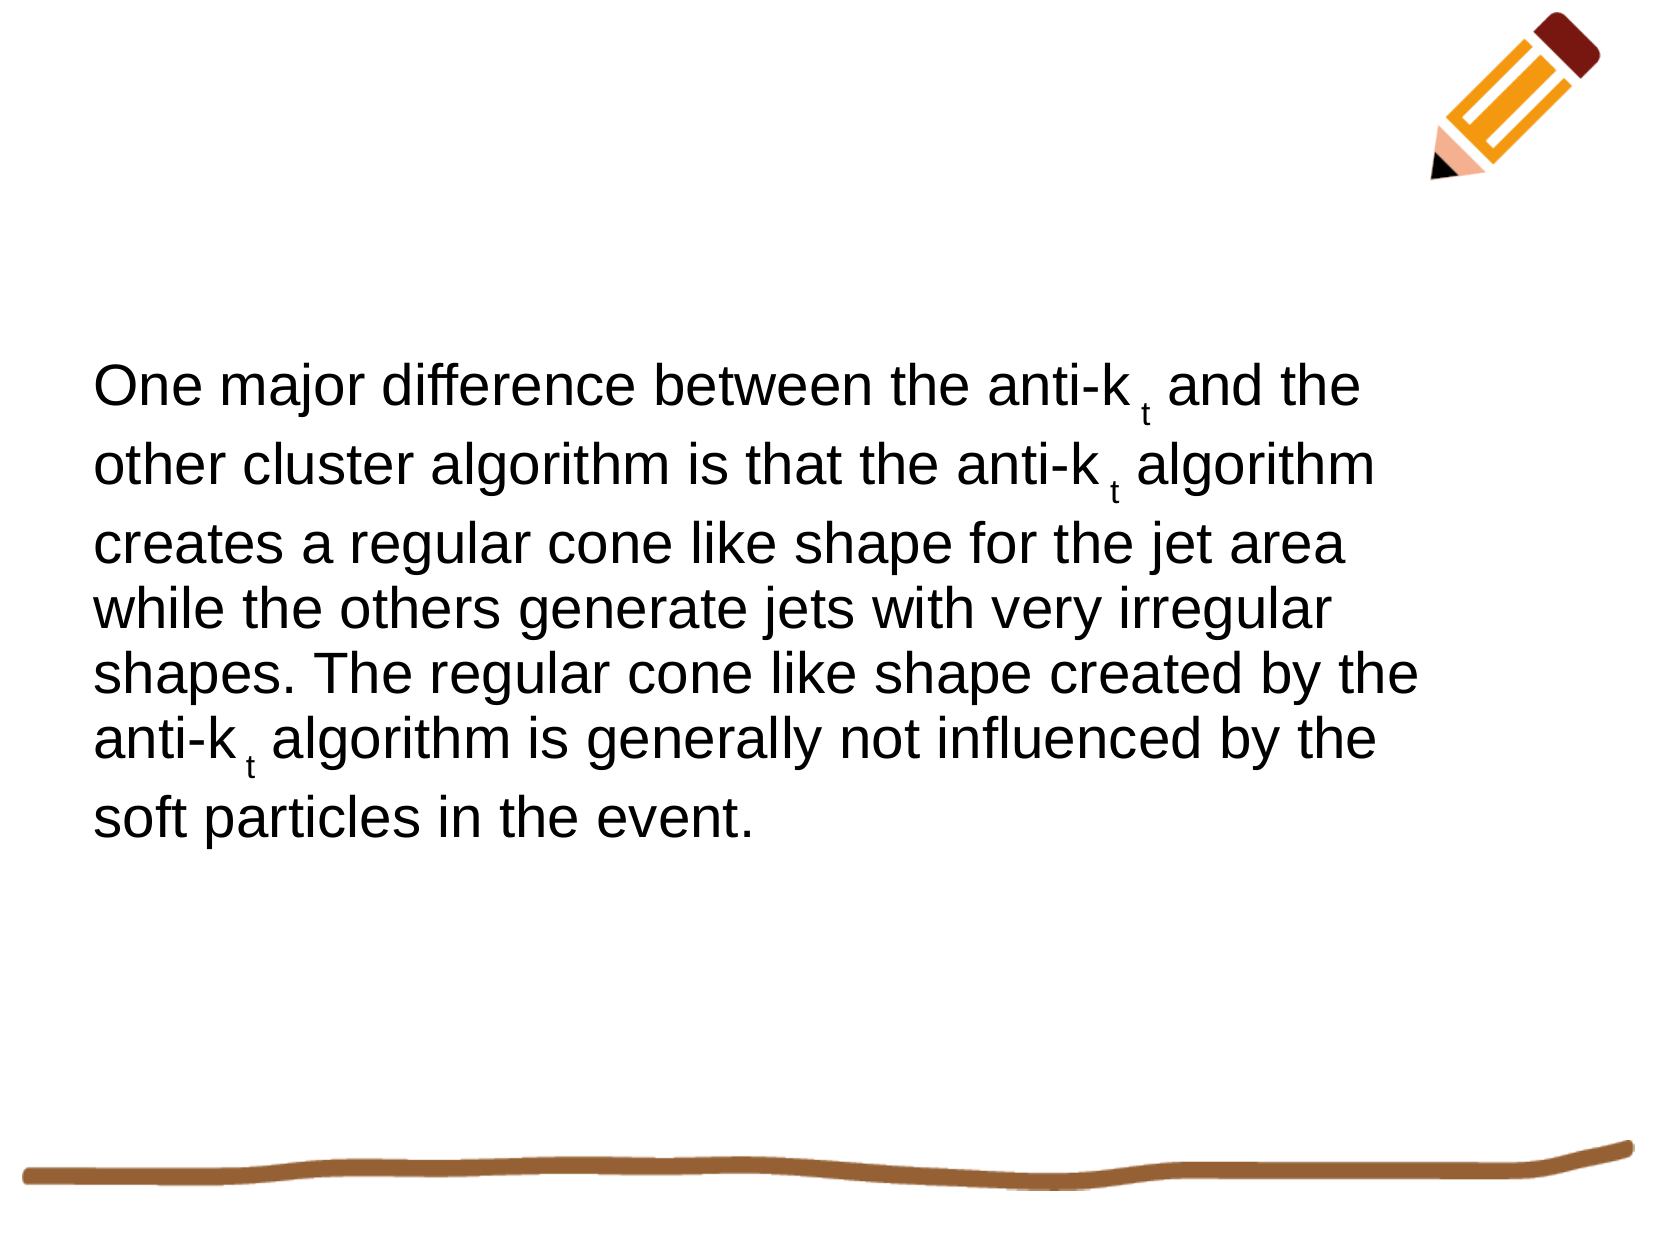

# One major difference between the anti-k t and the other cluster algorithm is that the anti-k t algorithm creates a regular cone like shape for the jet area while the others generate jets with very irregular shapes. The regular cone like shape created by the anti-k t algorithm is generally not influenced by the soft particles in the event.